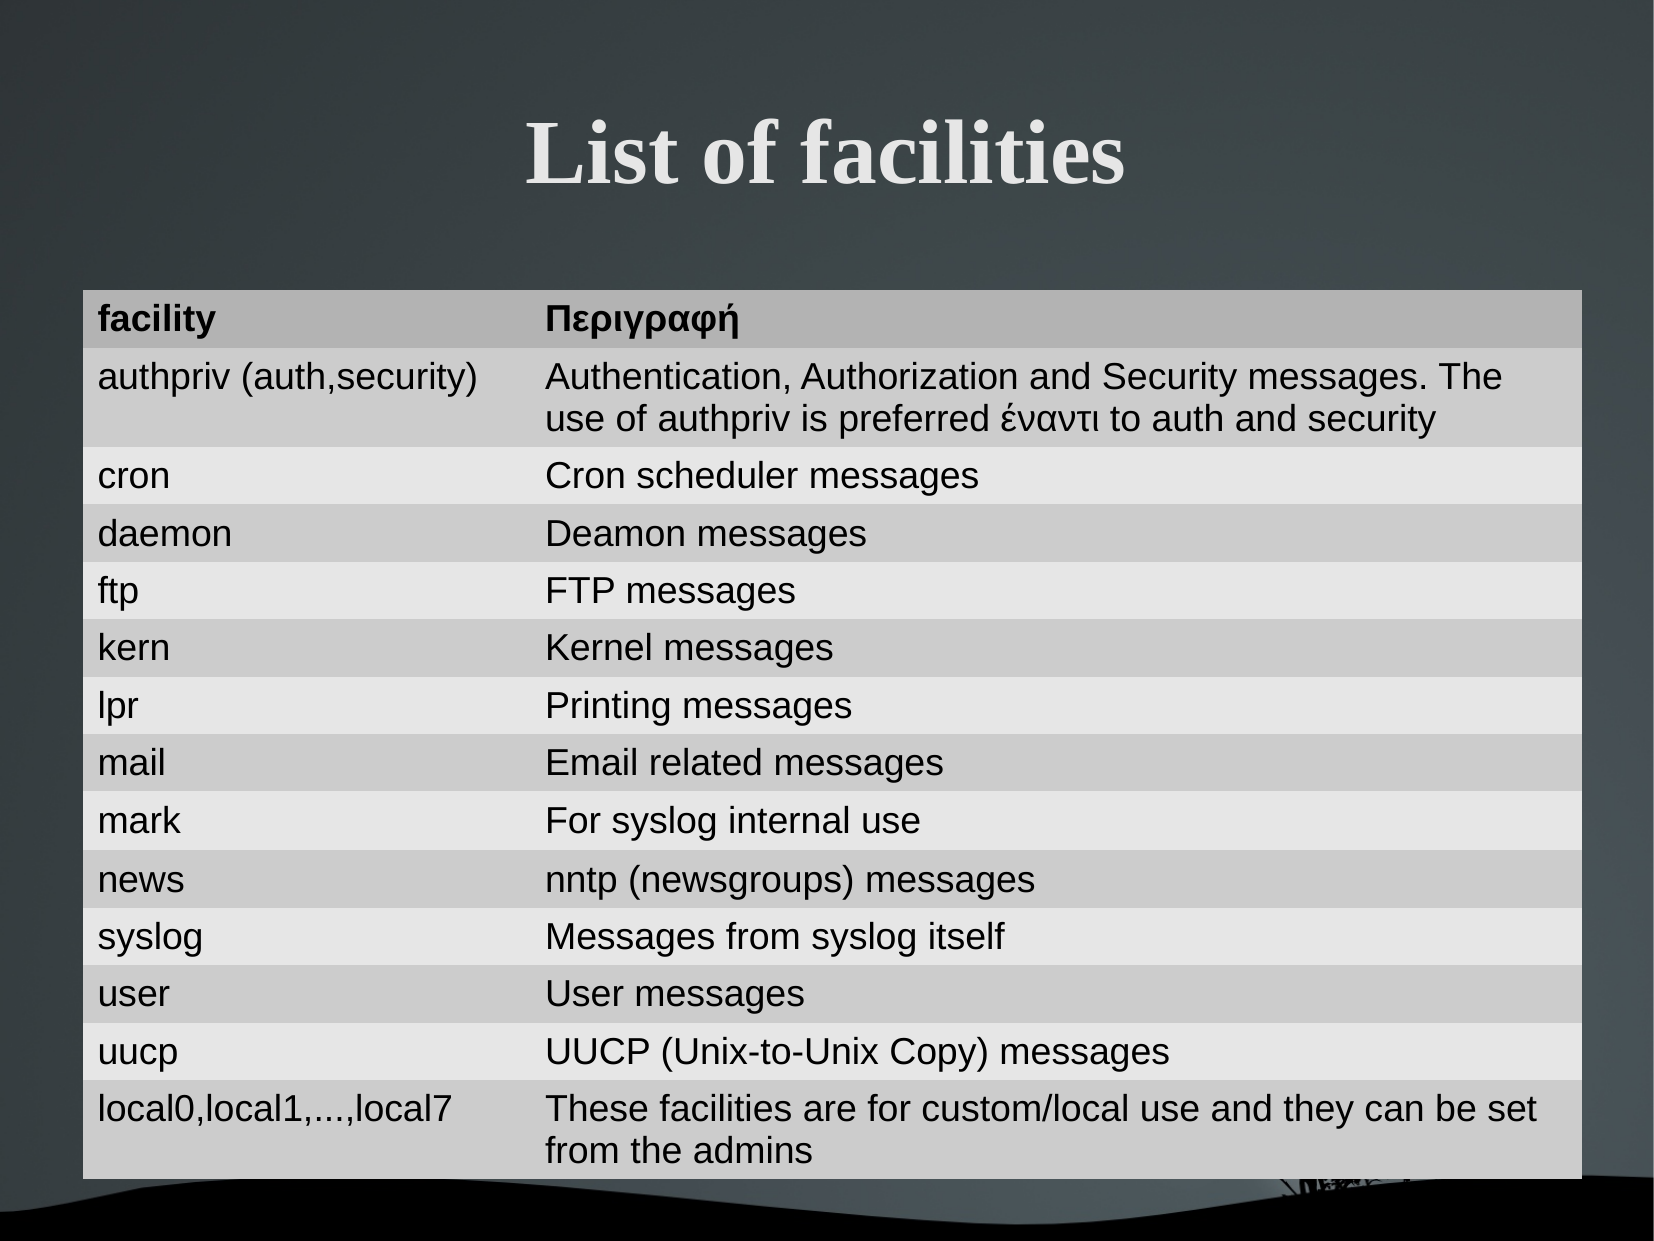

# List of facilities
| facility | Περιγραφή |
| --- | --- |
| authpriv (auth,security) | Authentication, Authorization and Security messages. The use of authpriv is preferred έναντι to auth and security |
| cron | Cron scheduler messages |
| daemon | Deamon messages |
| ftp | FTP messages |
| kern | Kernel messages |
| lpr | Printing messages |
| mail | Email related messages |
| mark | For syslog internal use |
| news | nntp (newsgroups) messages |
| syslog | Messages from syslog itself |
| user | User messages |
| uucp | UUCP (Unix-to-Unix Copy) messages |
| local0,local1,...,local7 | These facilities are for custom/local use and they can be set from the admins |